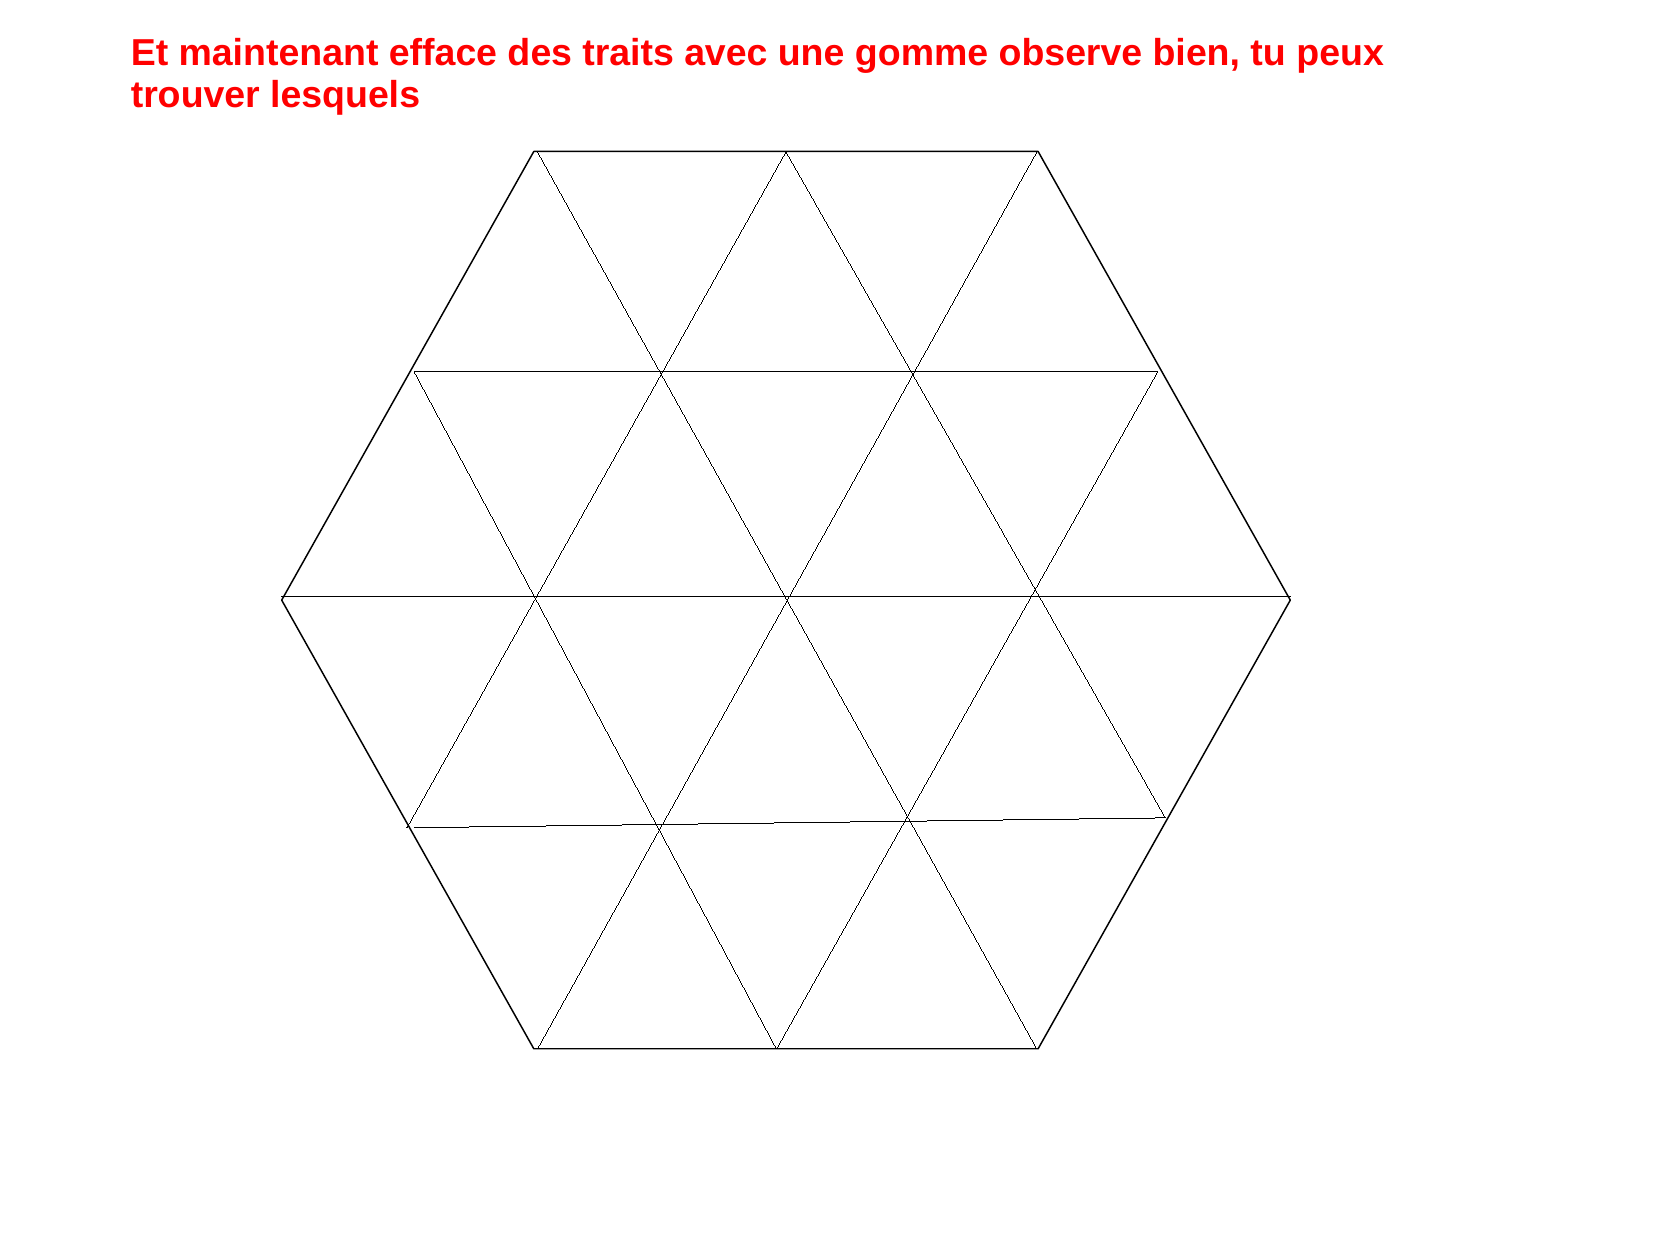

Et maintenant efface des traits avec une gomme observe bien, tu peux trouver lesquels